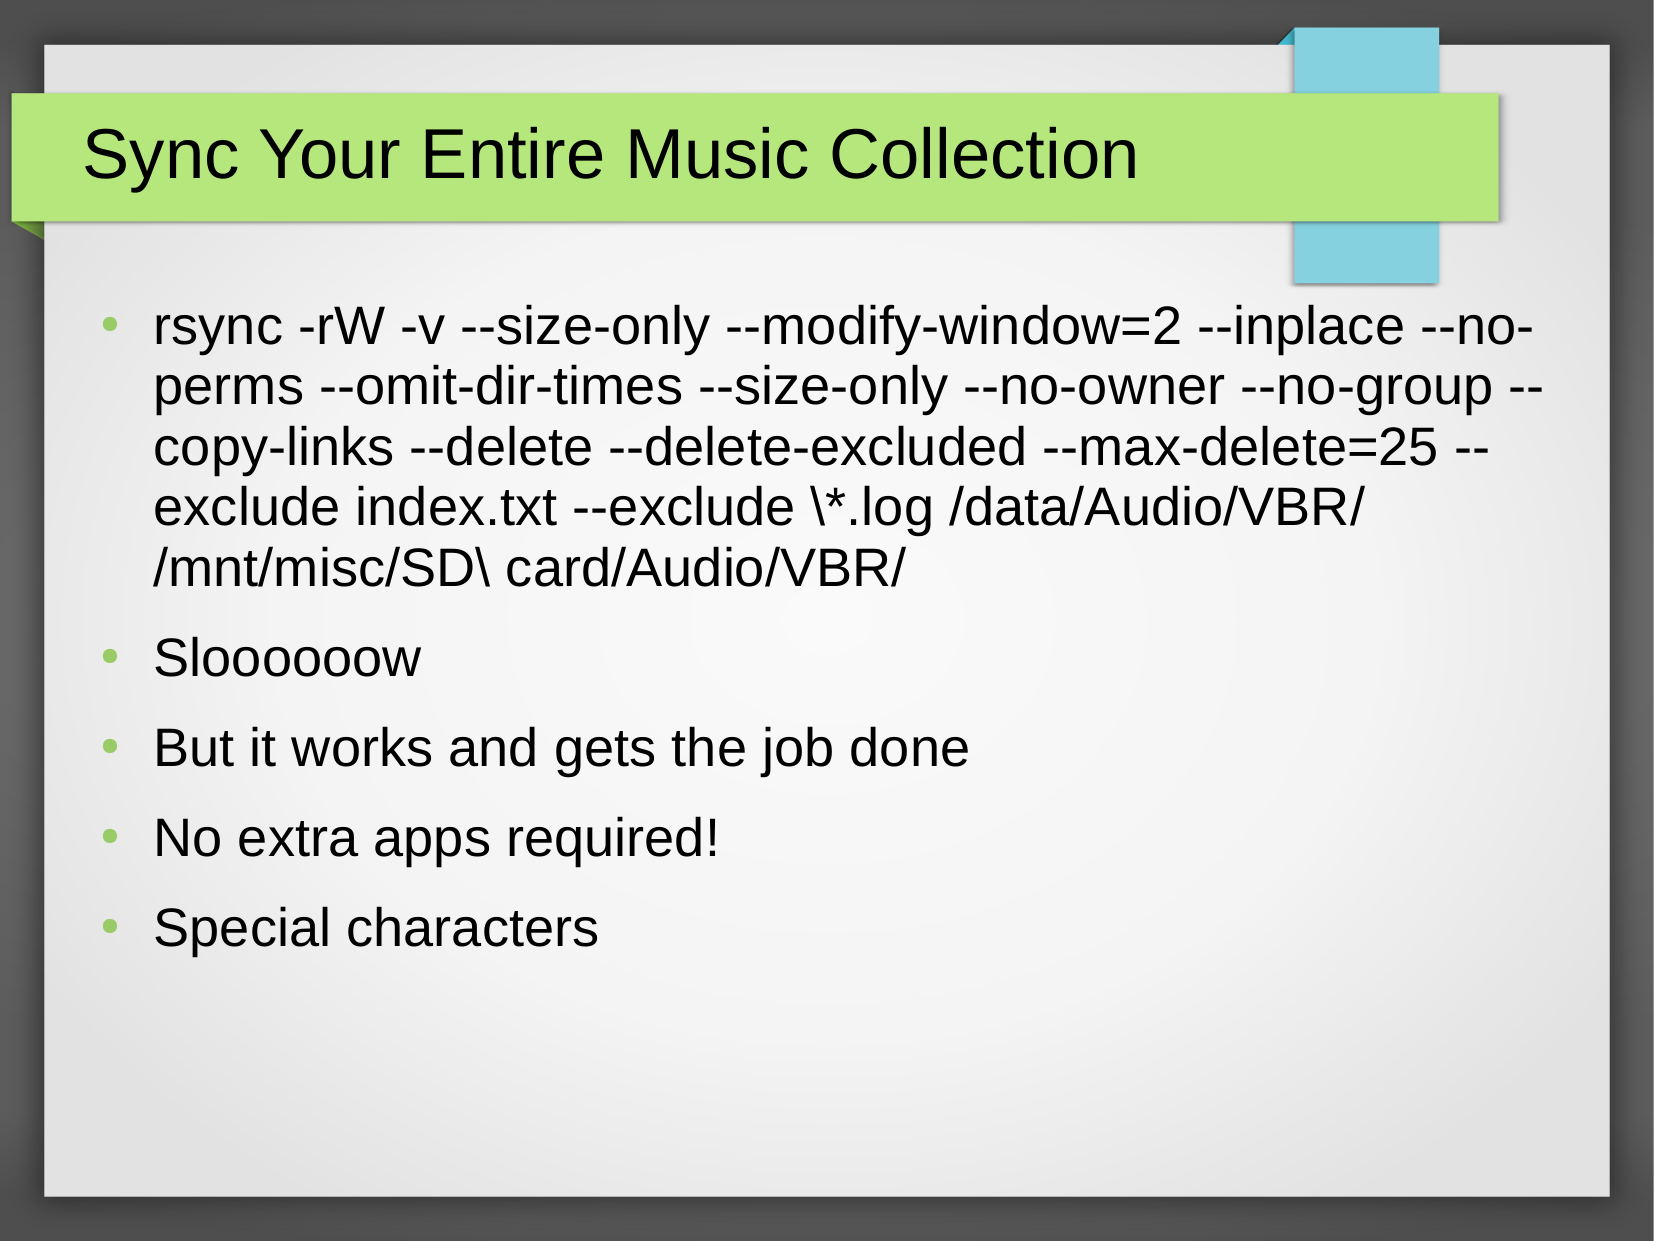

# Sync Your Entire Music Collection
rsync -rW -v --size-only --modify-window=2 --inplace --no-perms --omit-dir-times --size-only --no-owner --no-group --copy-links --delete --delete-excluded --max-delete=25 --exclude index.txt --exclude \*.log /data/Audio/VBR/ /mnt/misc/SD\ card/Audio/VBR/
Sloooooow
But it works and gets the job done
No extra apps required!
Special characters